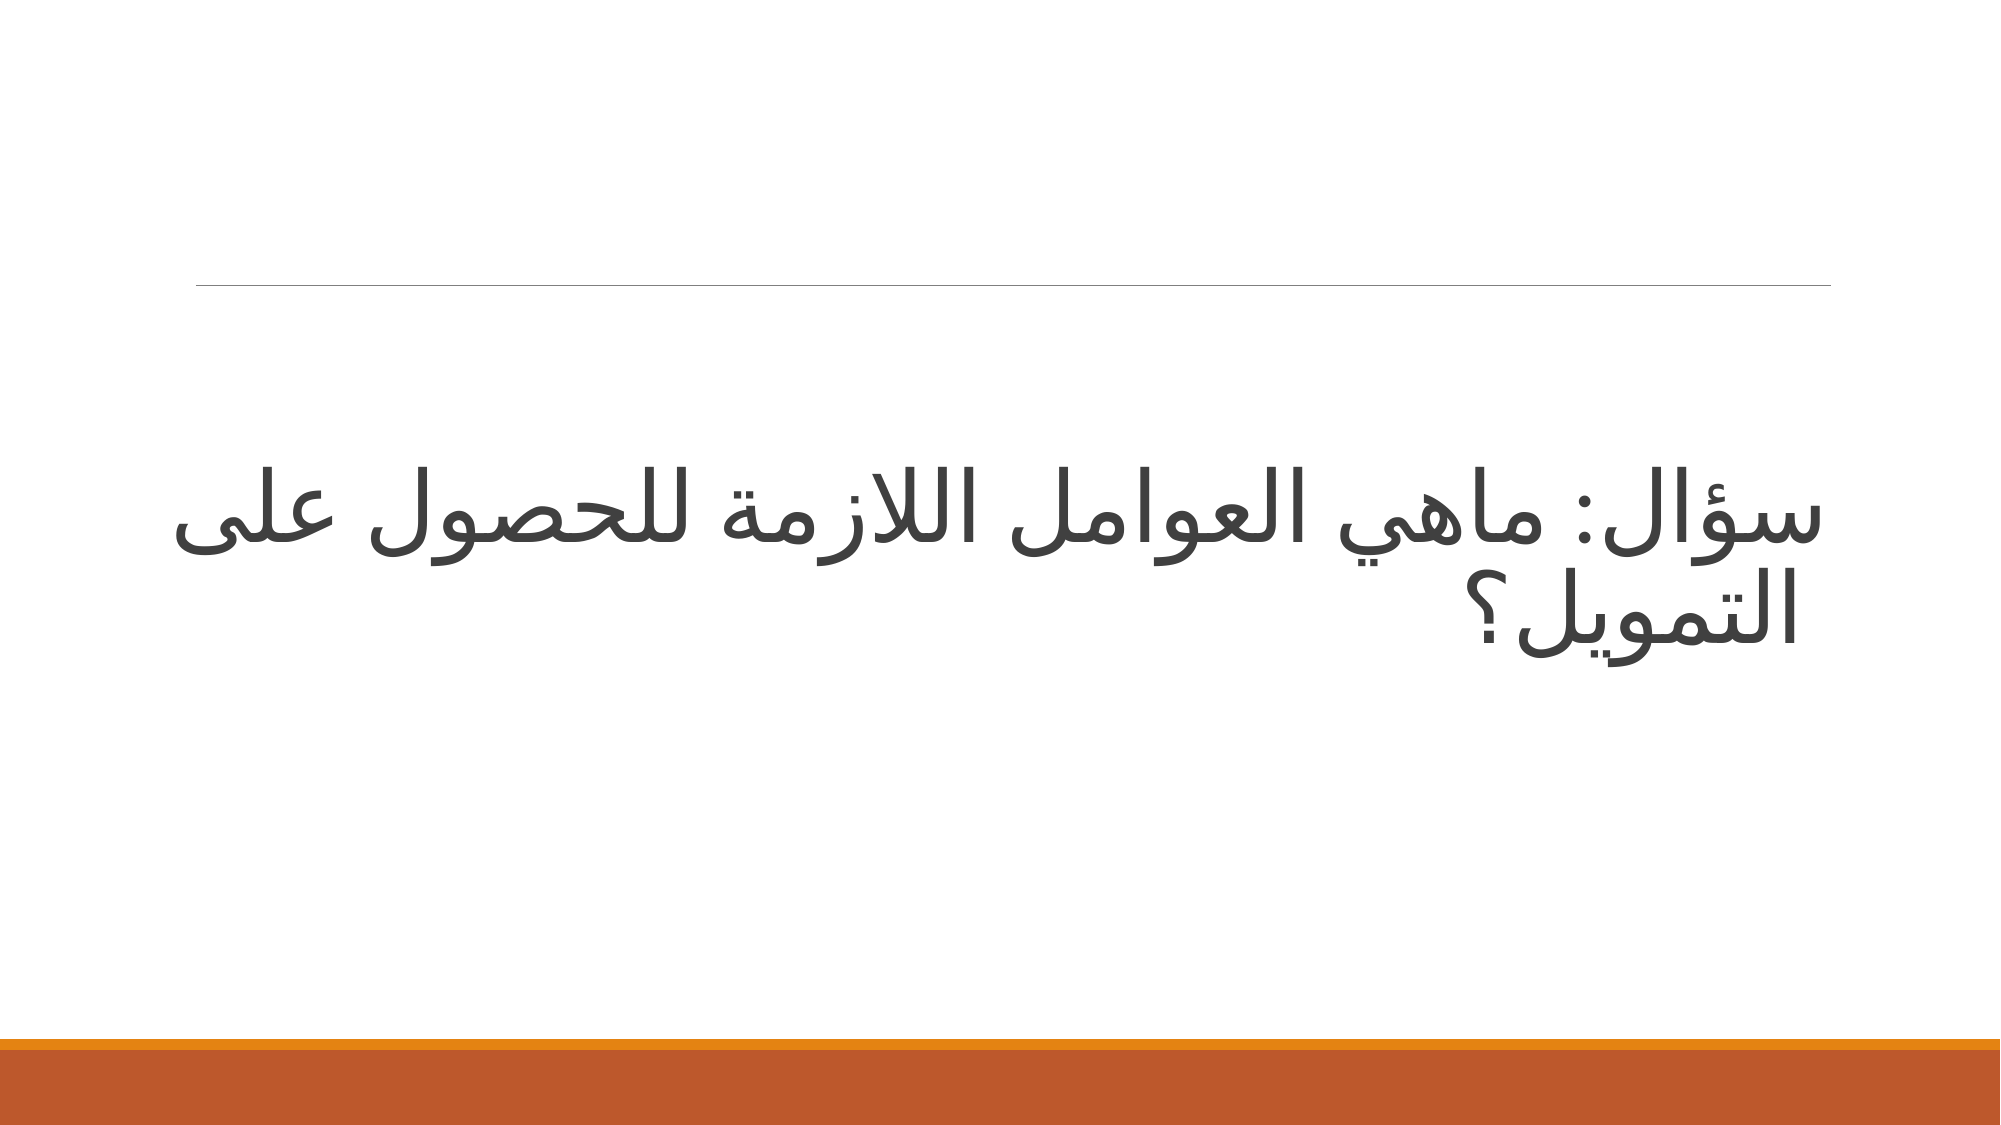

# سؤال: ماهي العوامل اللازمة للحصول على التمويل؟